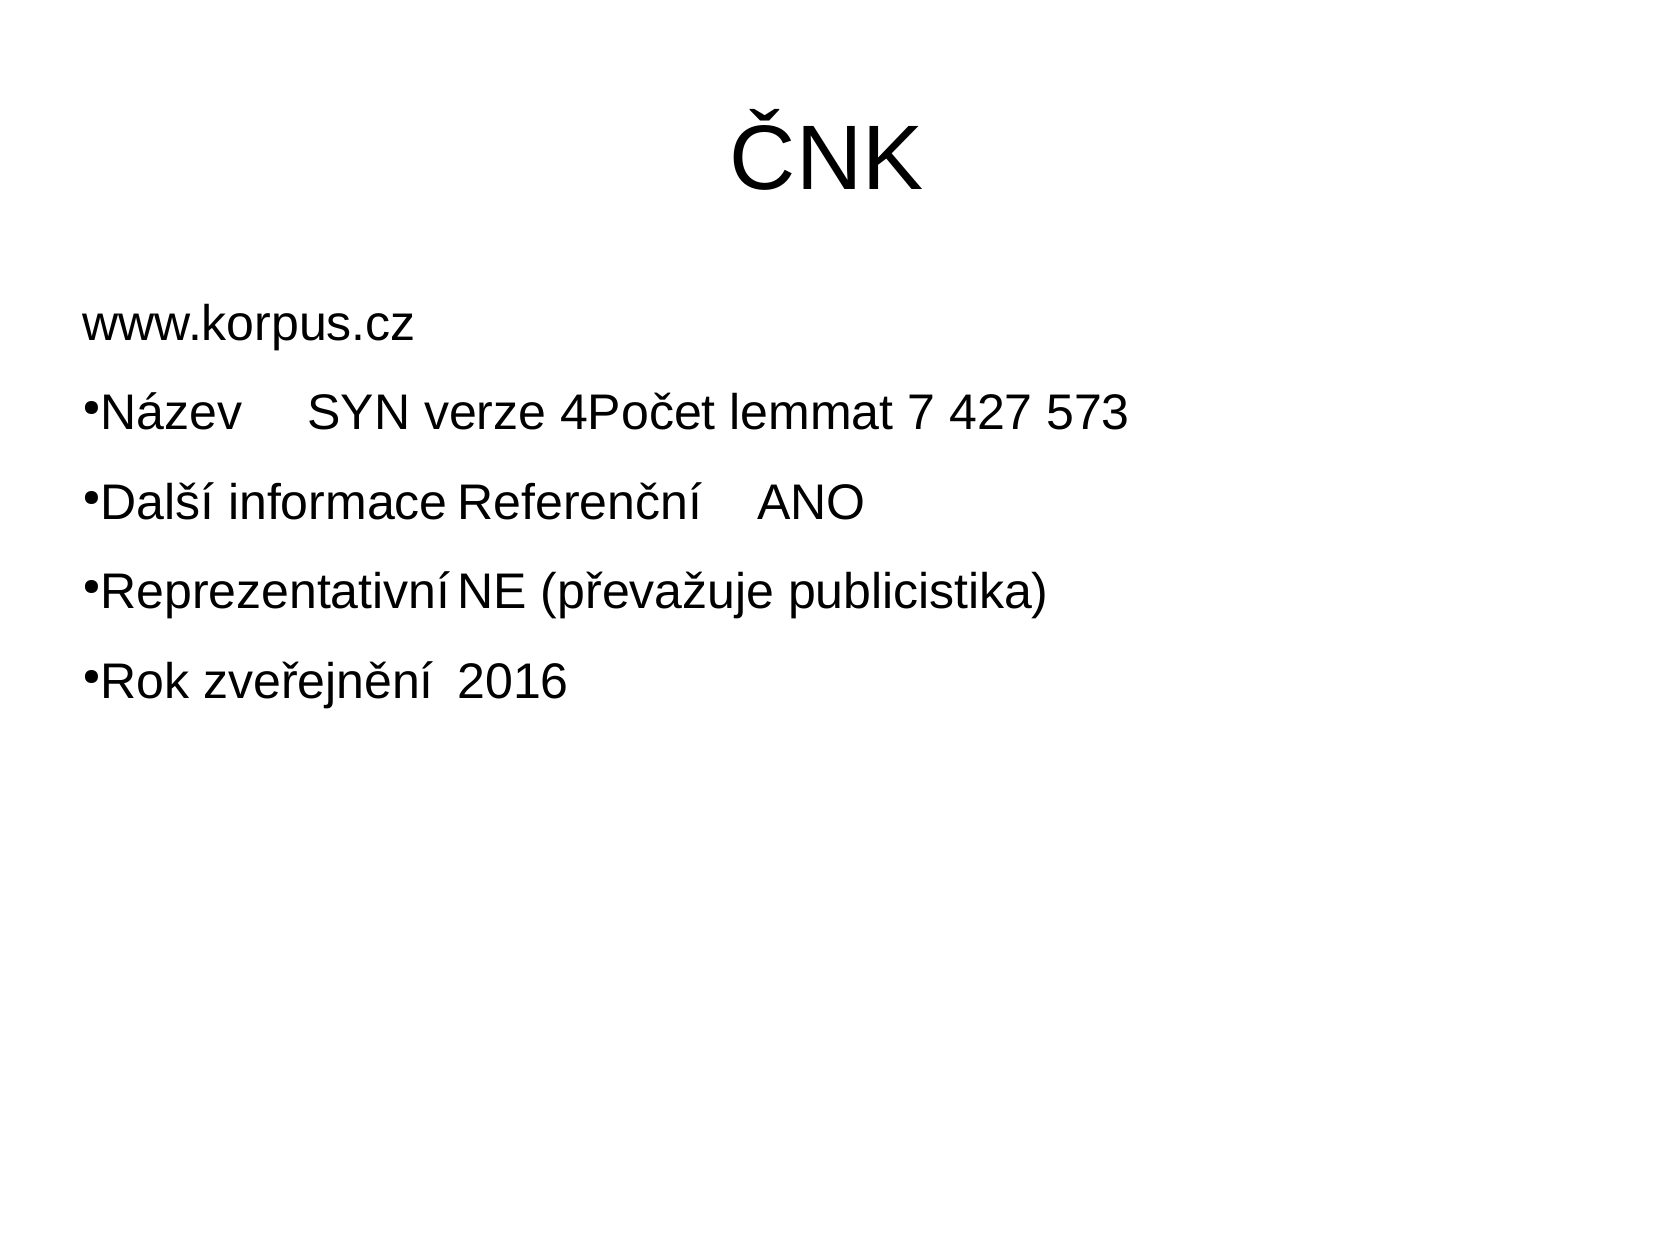

# ČNK
www.korpus.cz
Název	SYN verze 4Počet lemmat	7 427 573
Další informace	Referenční	ANO
Reprezentativní	NE (převažuje publicistika)
Rok zveřejnění	2016